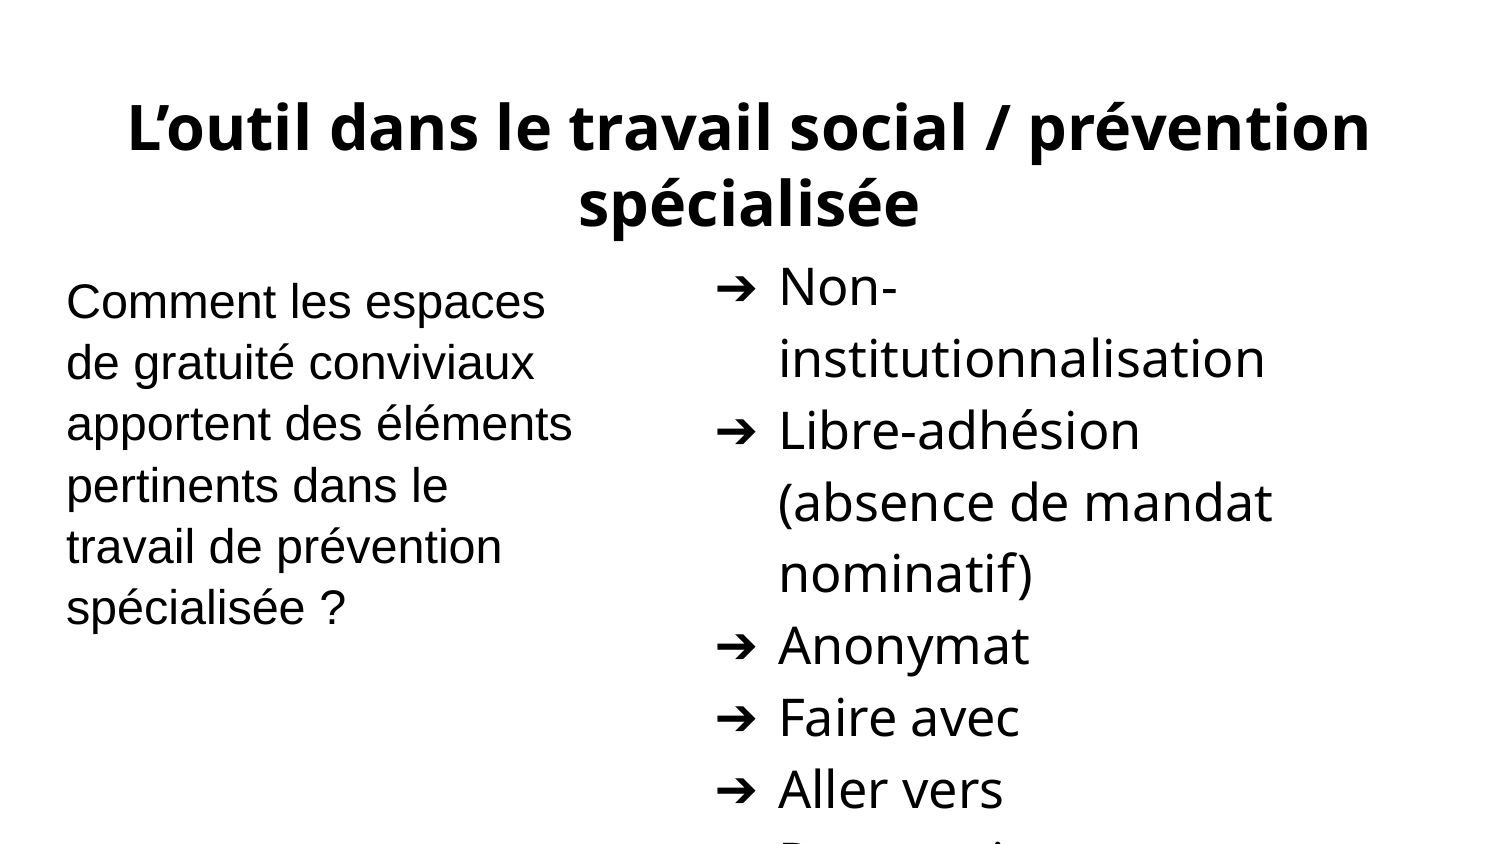

# L’outil dans le travail social / prévention spécialisée
Comment les espaces de gratuité conviviaux apportent des éléments pertinents dans le travail de prévention spécialisée ?
Non-institutionnalisation
Libre-adhésion (absence de mandat nominatif)
Anonymat
Faire avec
Aller vers
Partenariat